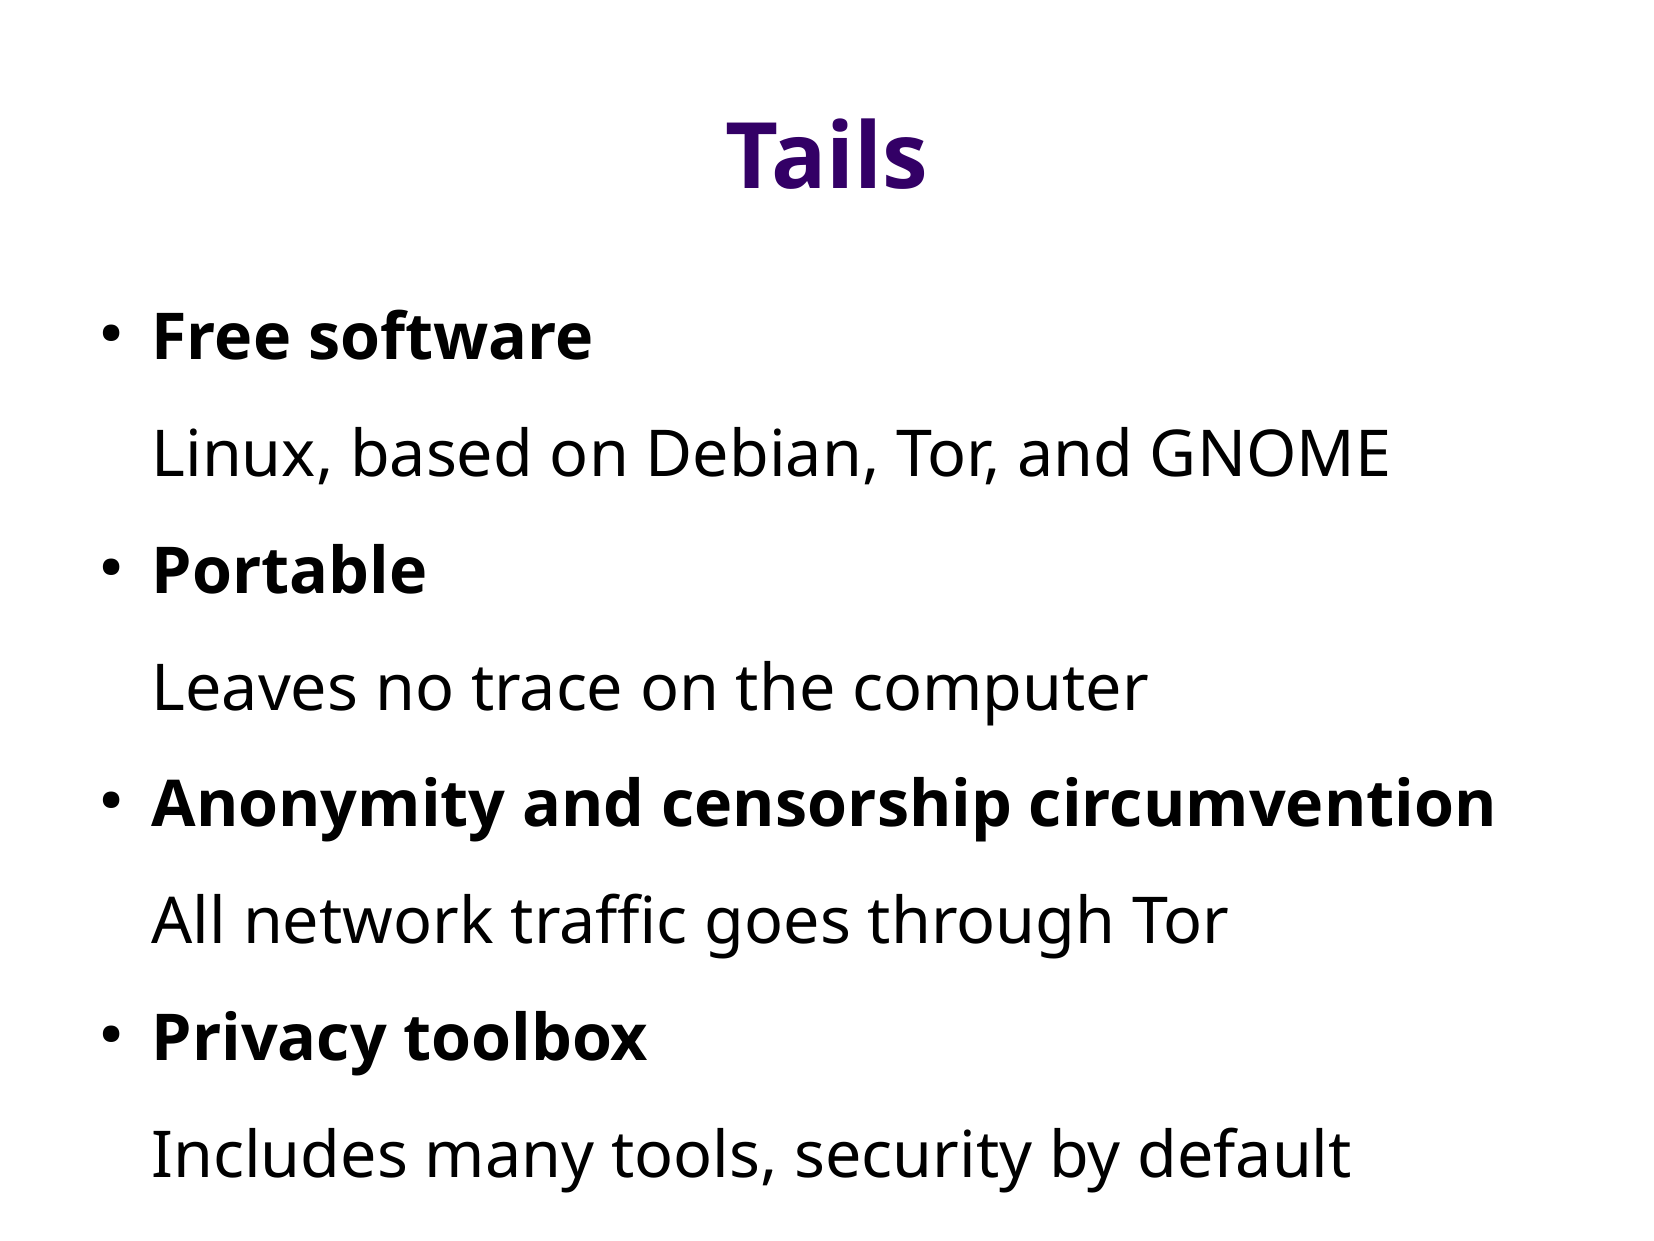

# Tails
Free software
Linux, based on Debian, Tor, and GNOME
Portable
Leaves no trace on the computer
Anonymity and censorship circumvention
All network traffic goes through Tor
Privacy toolbox
Includes many tools, security by default